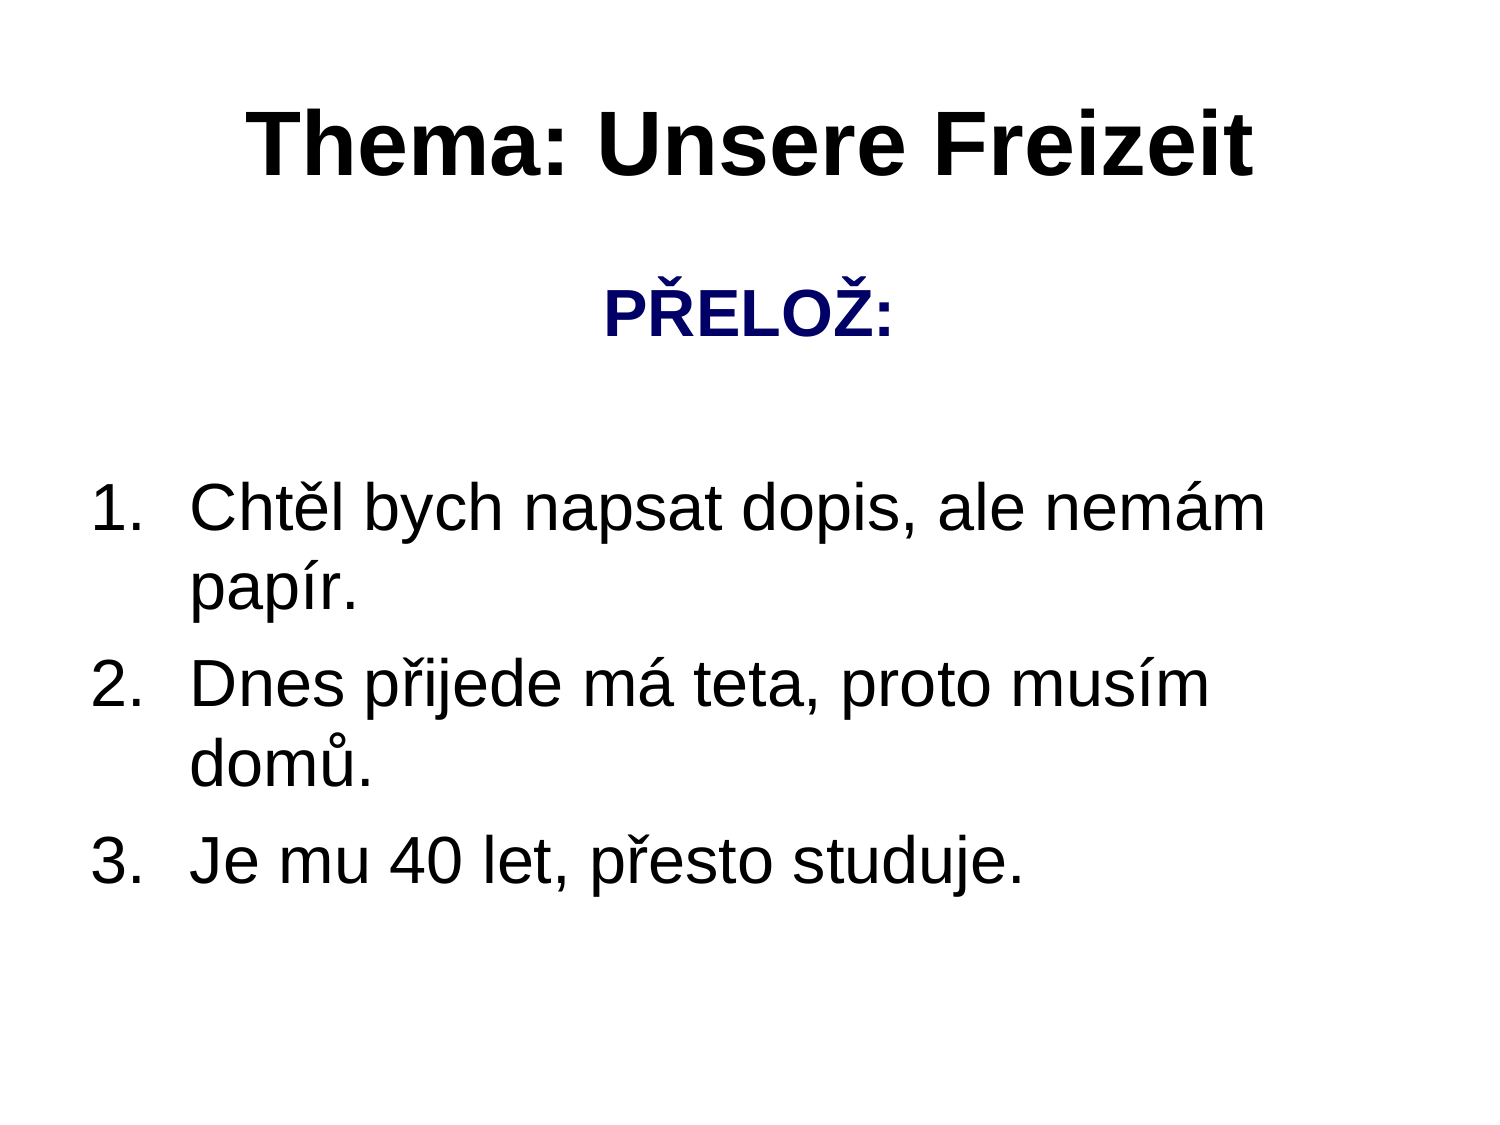

# Thema: Unsere Freizeit
PŘELOŽ:
Chtěl bych napsat dopis, ale nemám papír.
Dnes přijede má teta, proto musím domů.
Je mu 40 let, přesto studuje.